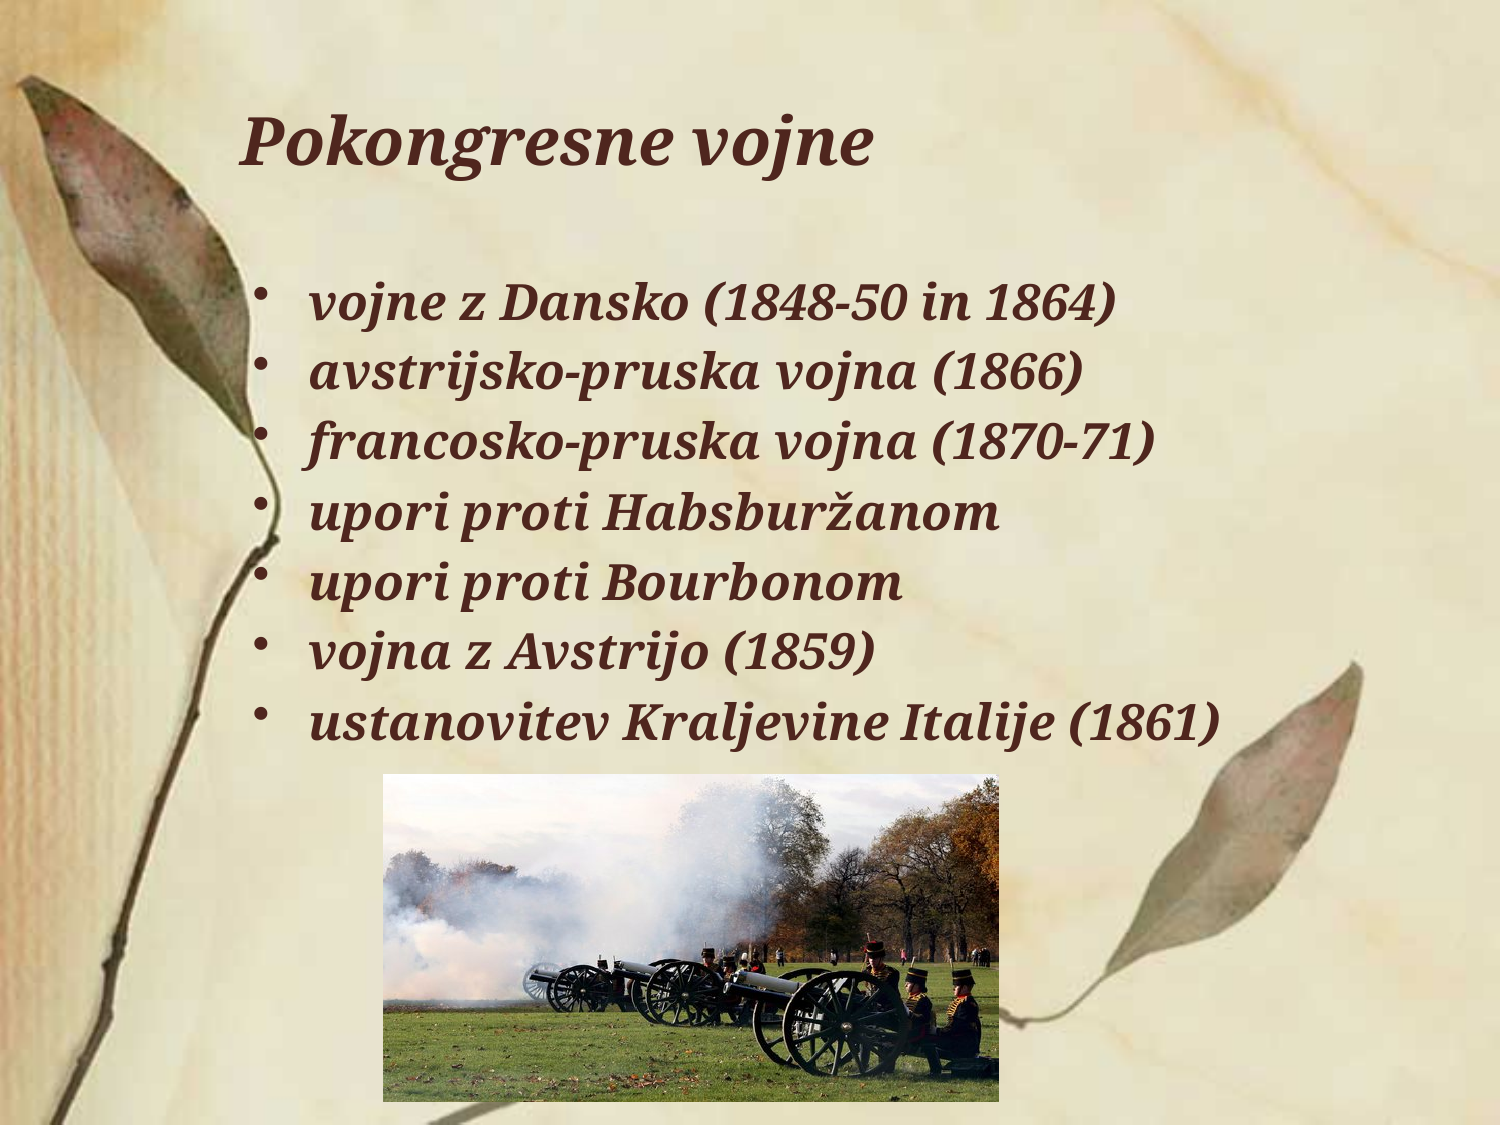

# Pokongresne vojne
vojne z Dansko (1848-50 in 1864)
avstrijsko-pruska vojna (1866)
francosko-pruska vojna (1870-71)
upori proti Habsburžanom
upori proti Bourbonom
vojna z Avstrijo (1859)
ustanovitev Kraljevine Italije (1861)